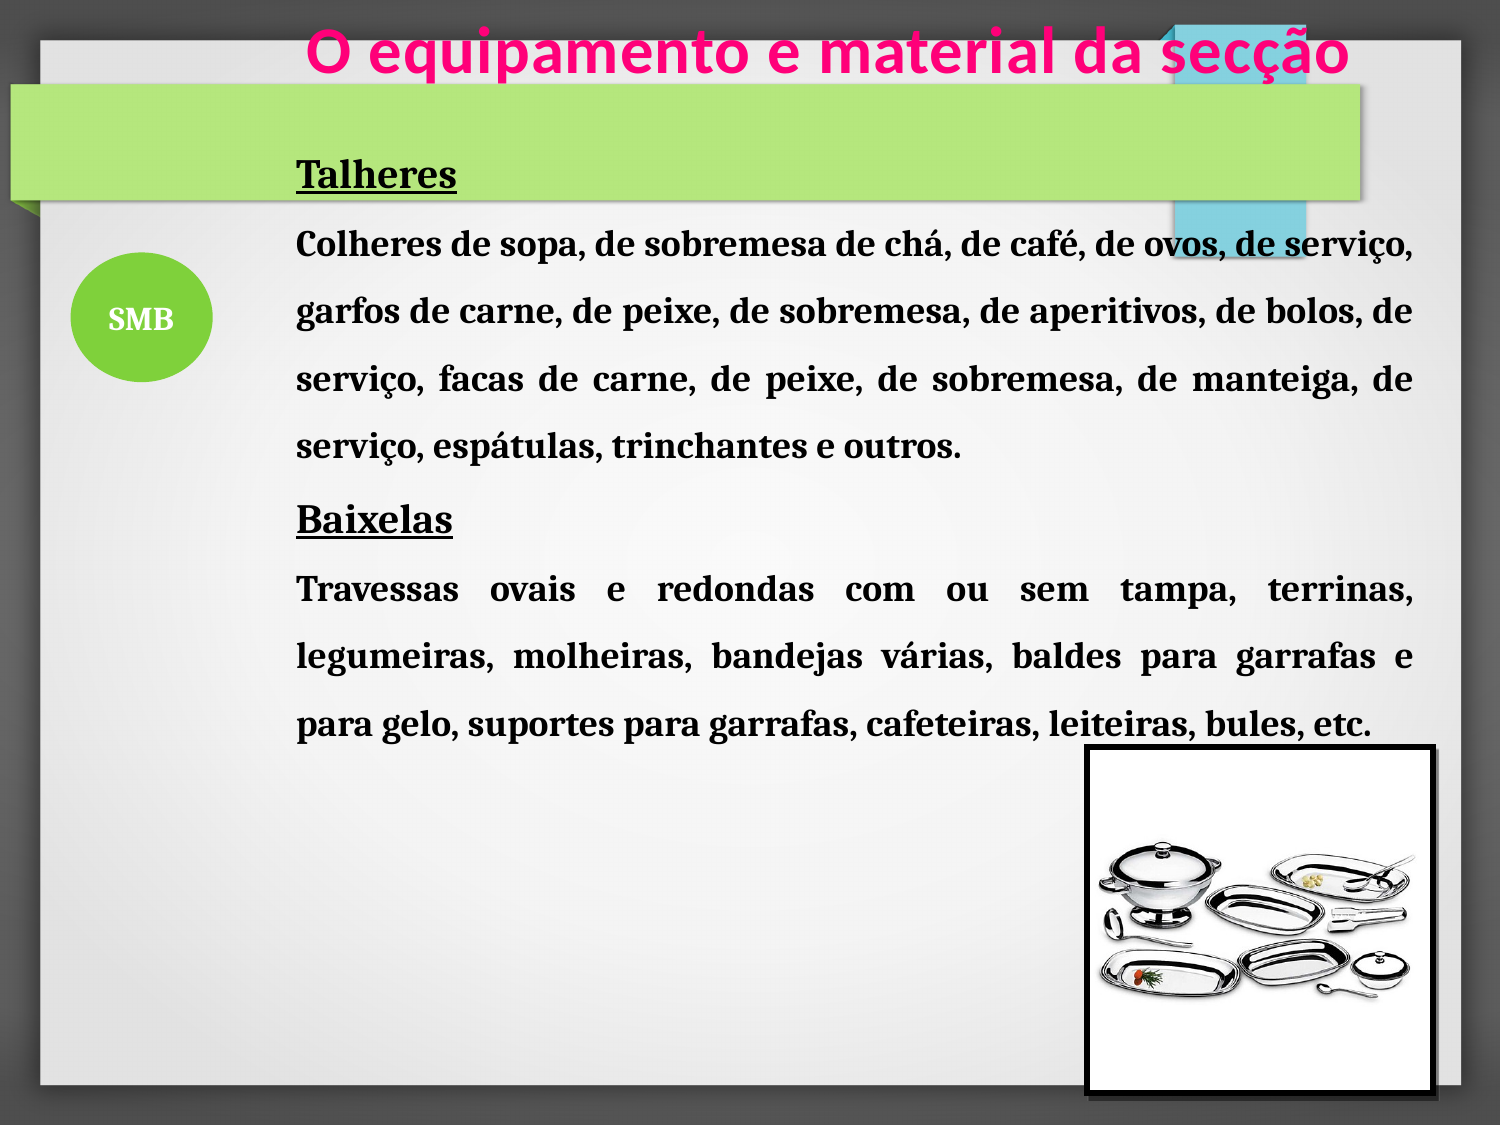

O equipamento e material da secção
Talheres
Colheres de sopa, de sobremesa de chá, de café, de ovos, de serviço, garfos de carne, de peixe, de sobremesa, de aperitivos, de bolos, de serviço, facas de carne, de peixe, de sobremesa, de manteiga, de serviço, espátulas, trinchantes e outros.
Baixelas
Travessas ovais e redondas com ou sem tampa, terrinas, legumeiras, molheiras, bandejas várias, baldes para garrafas e para gelo, suportes para garrafas, cafeteiras, leiteiras, bules, etc.
SMB